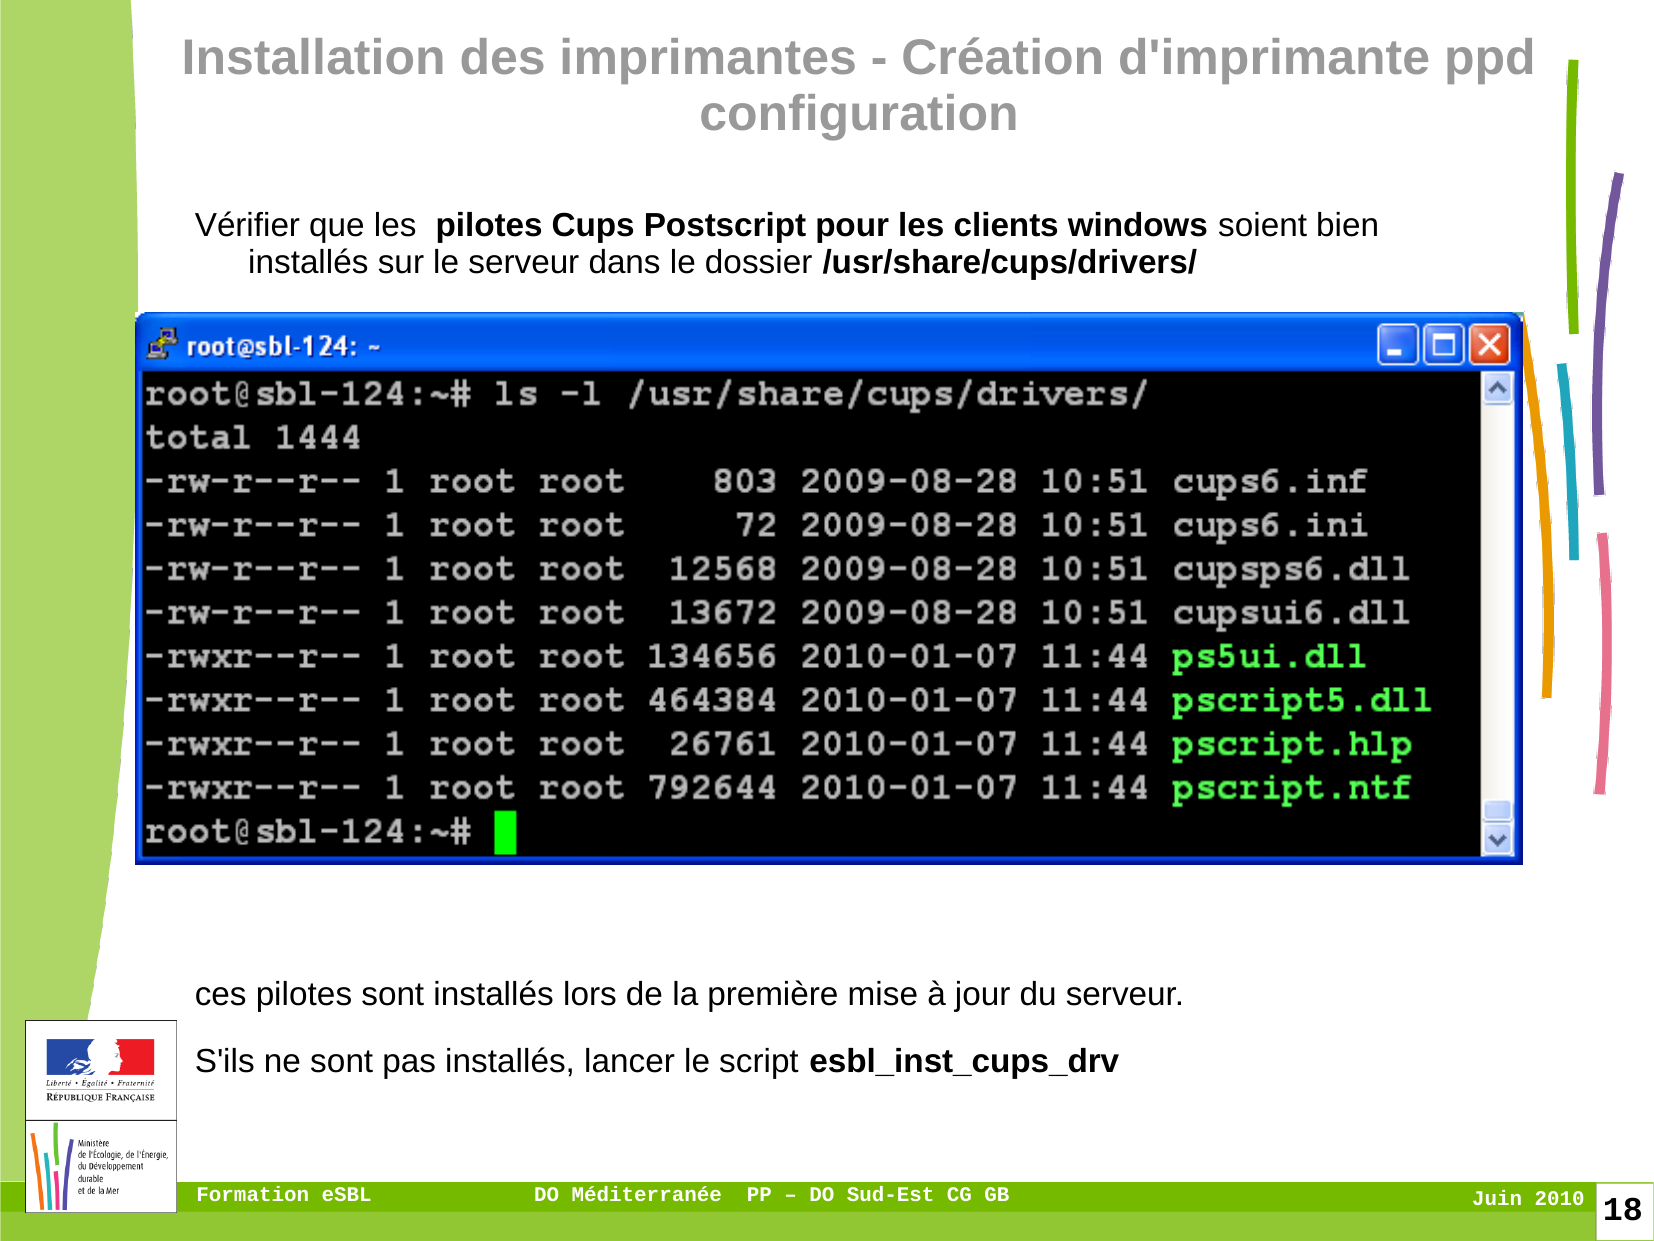

# Installation des imprimantes - Création d'imprimante ppd configuration
Vérifier que les pilotes Cups Postscript pour les clients windows soient bien installés sur le serveur dans le dossier /usr/share/cups/drivers/
ces pilotes sont installés lors de la première mise à jour du serveur.
S'ils ne sont pas installés, lancer le script esbl_inst_cups_drv
18